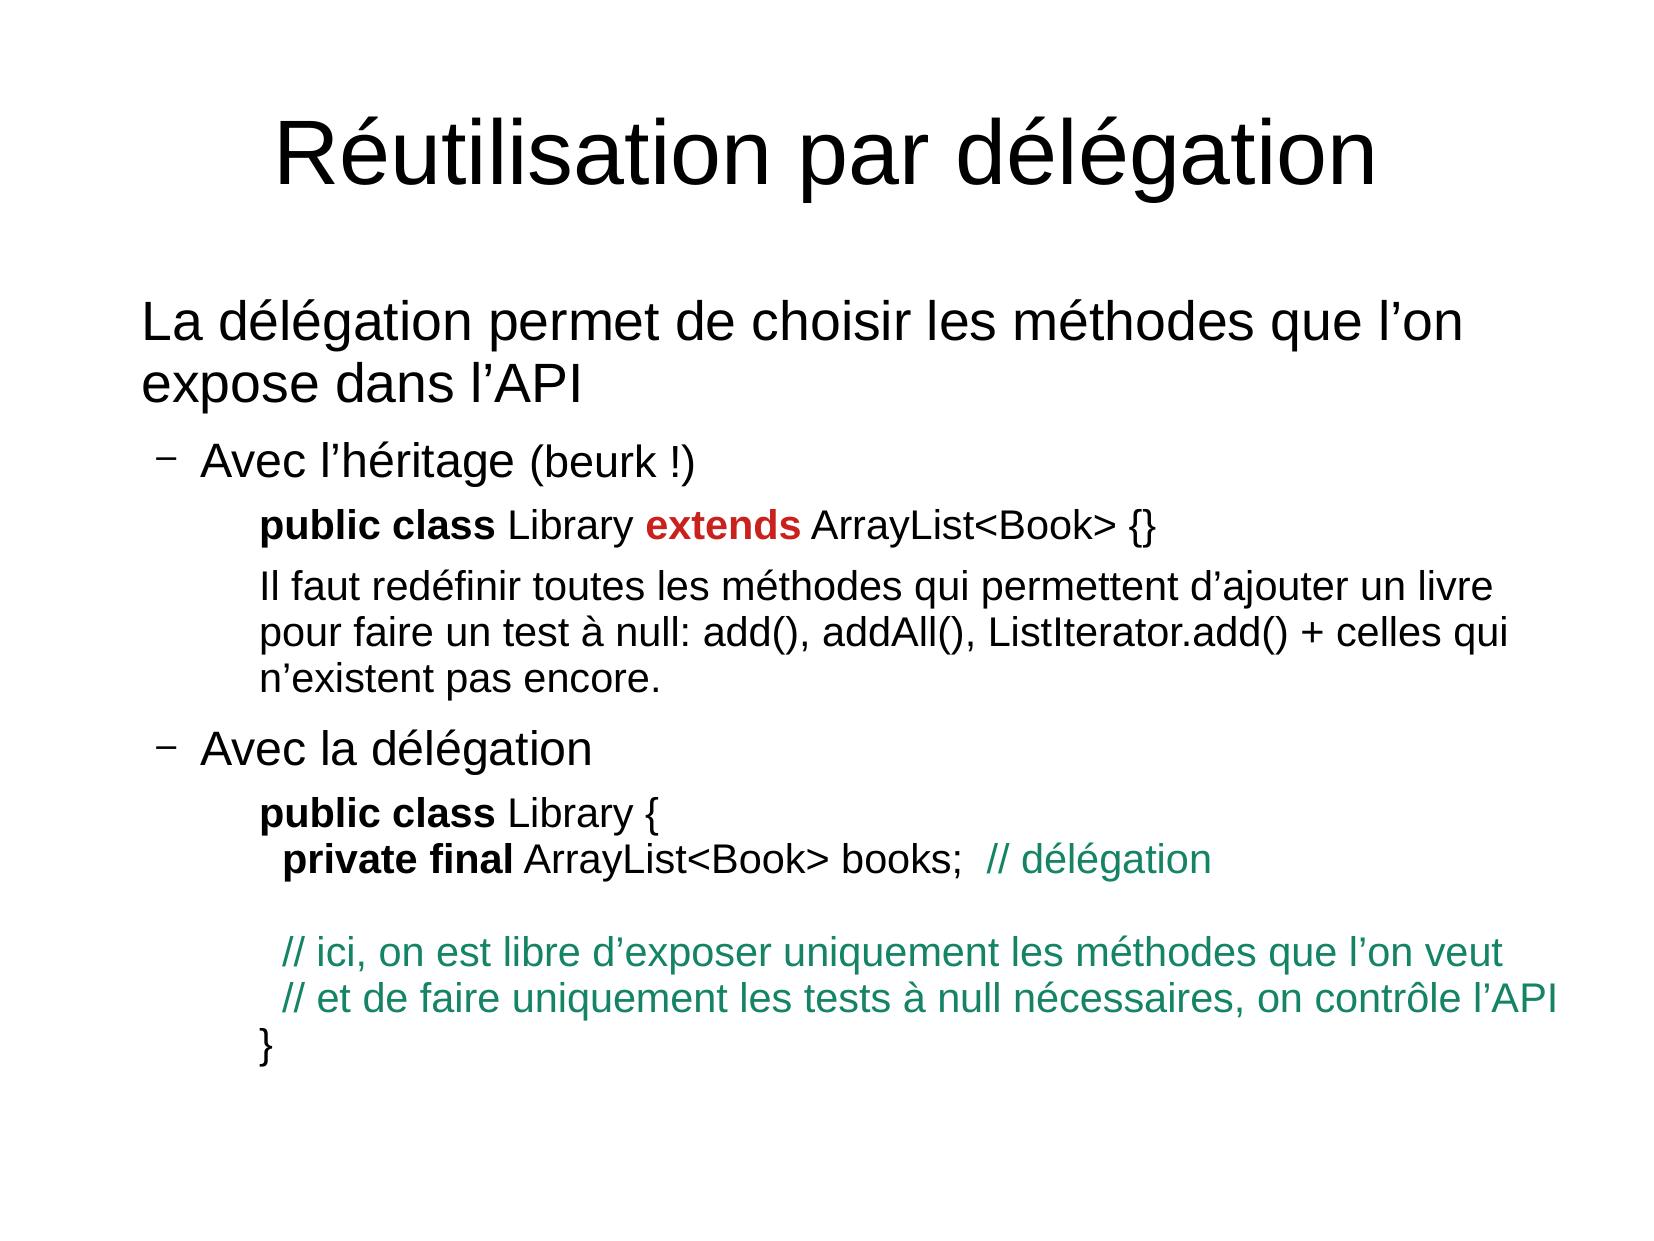

# Réutilisation par délégation
La délégation permet de choisir les méthodes que l’on expose dans l’API
Avec l’héritage (beurk !)
public class Library extends ArrayList<Book> {}
Il faut redéfinir toutes les méthodes qui permettent d’ajouter un livre pour faire un test à null: add(), addAll(), ListIterator.add() + celles qui n’existent pas encore.
Avec la délégation
public class Library {
 private final ArrayList<Book> books; // délégation
 // ici, on est libre d’exposer uniquement les méthodes que l’on veut
 // et de faire uniquement les tests à null nécessaires, on contrôle l’API
}